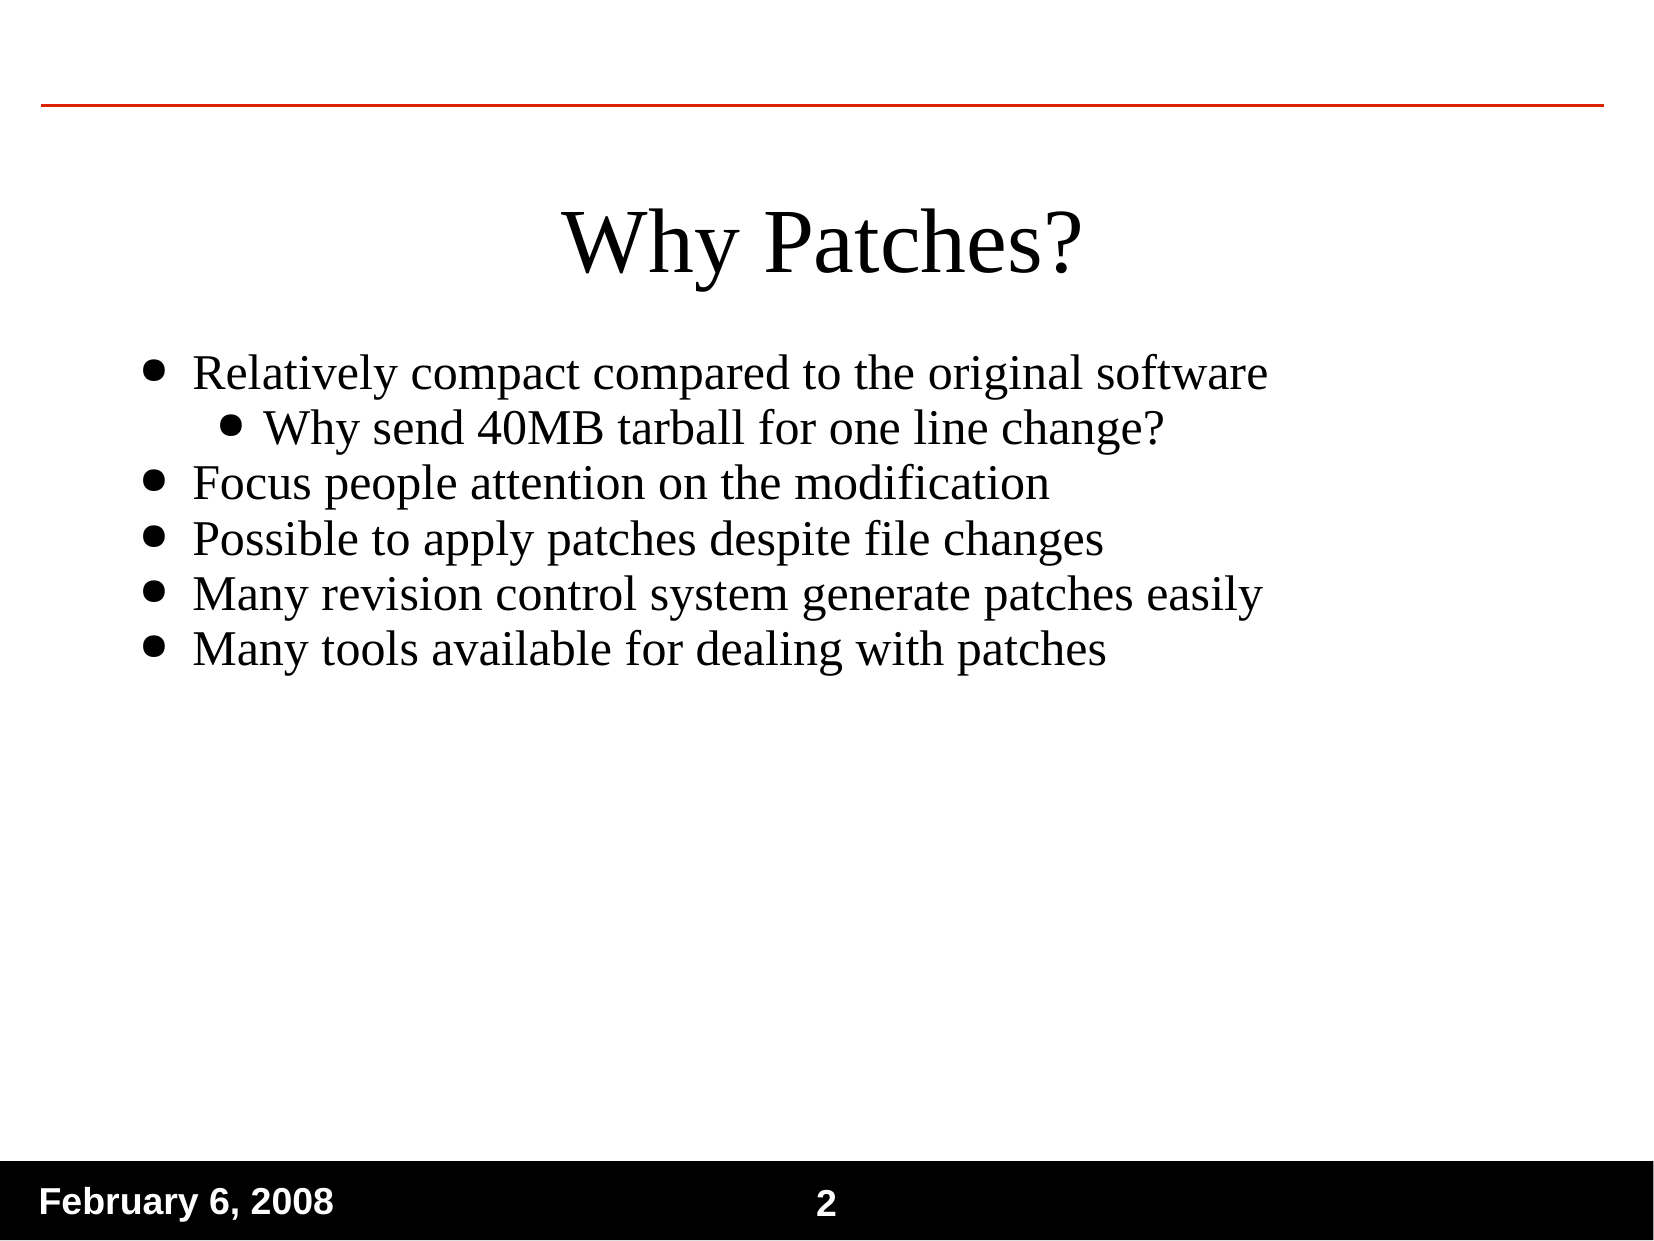

# Why Patches?
Relatively compact compared to the original software
Why send 40MB tarball for one line change?
Focus people attention on the modification
Possible to apply patches despite file changes
Many revision control system generate patches easily
Many tools available for dealing with patches